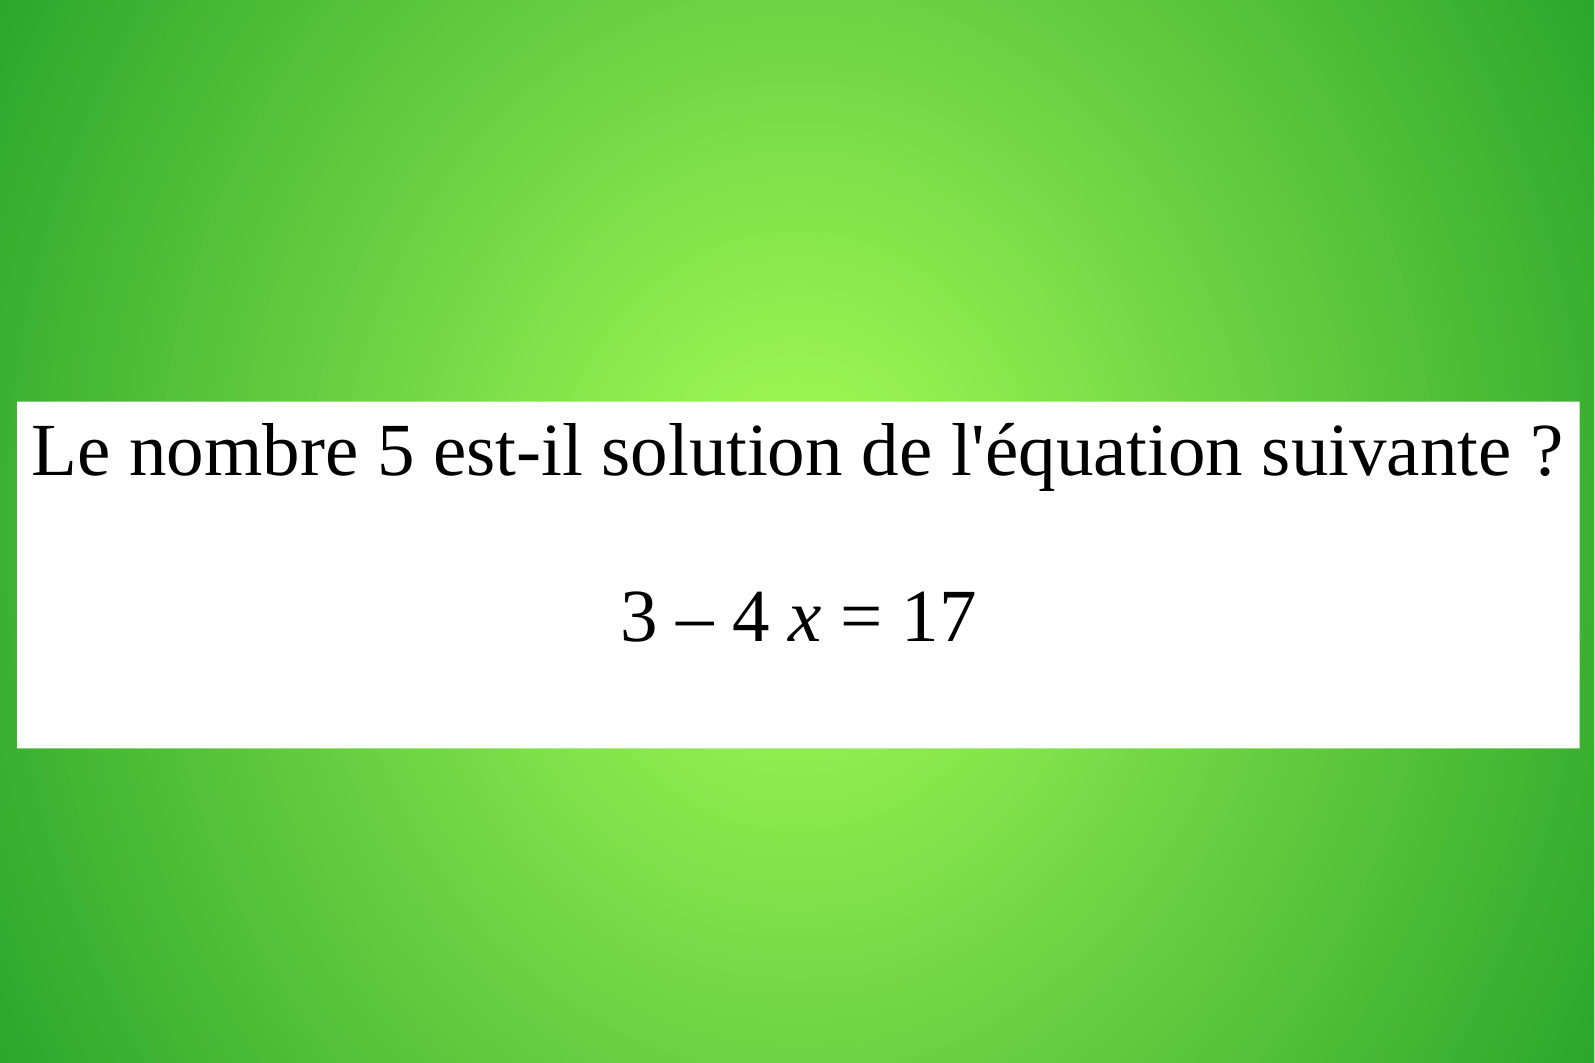

Le nombre 5 est-il solution de l'équation suivante ?
3 – 4 x = 17